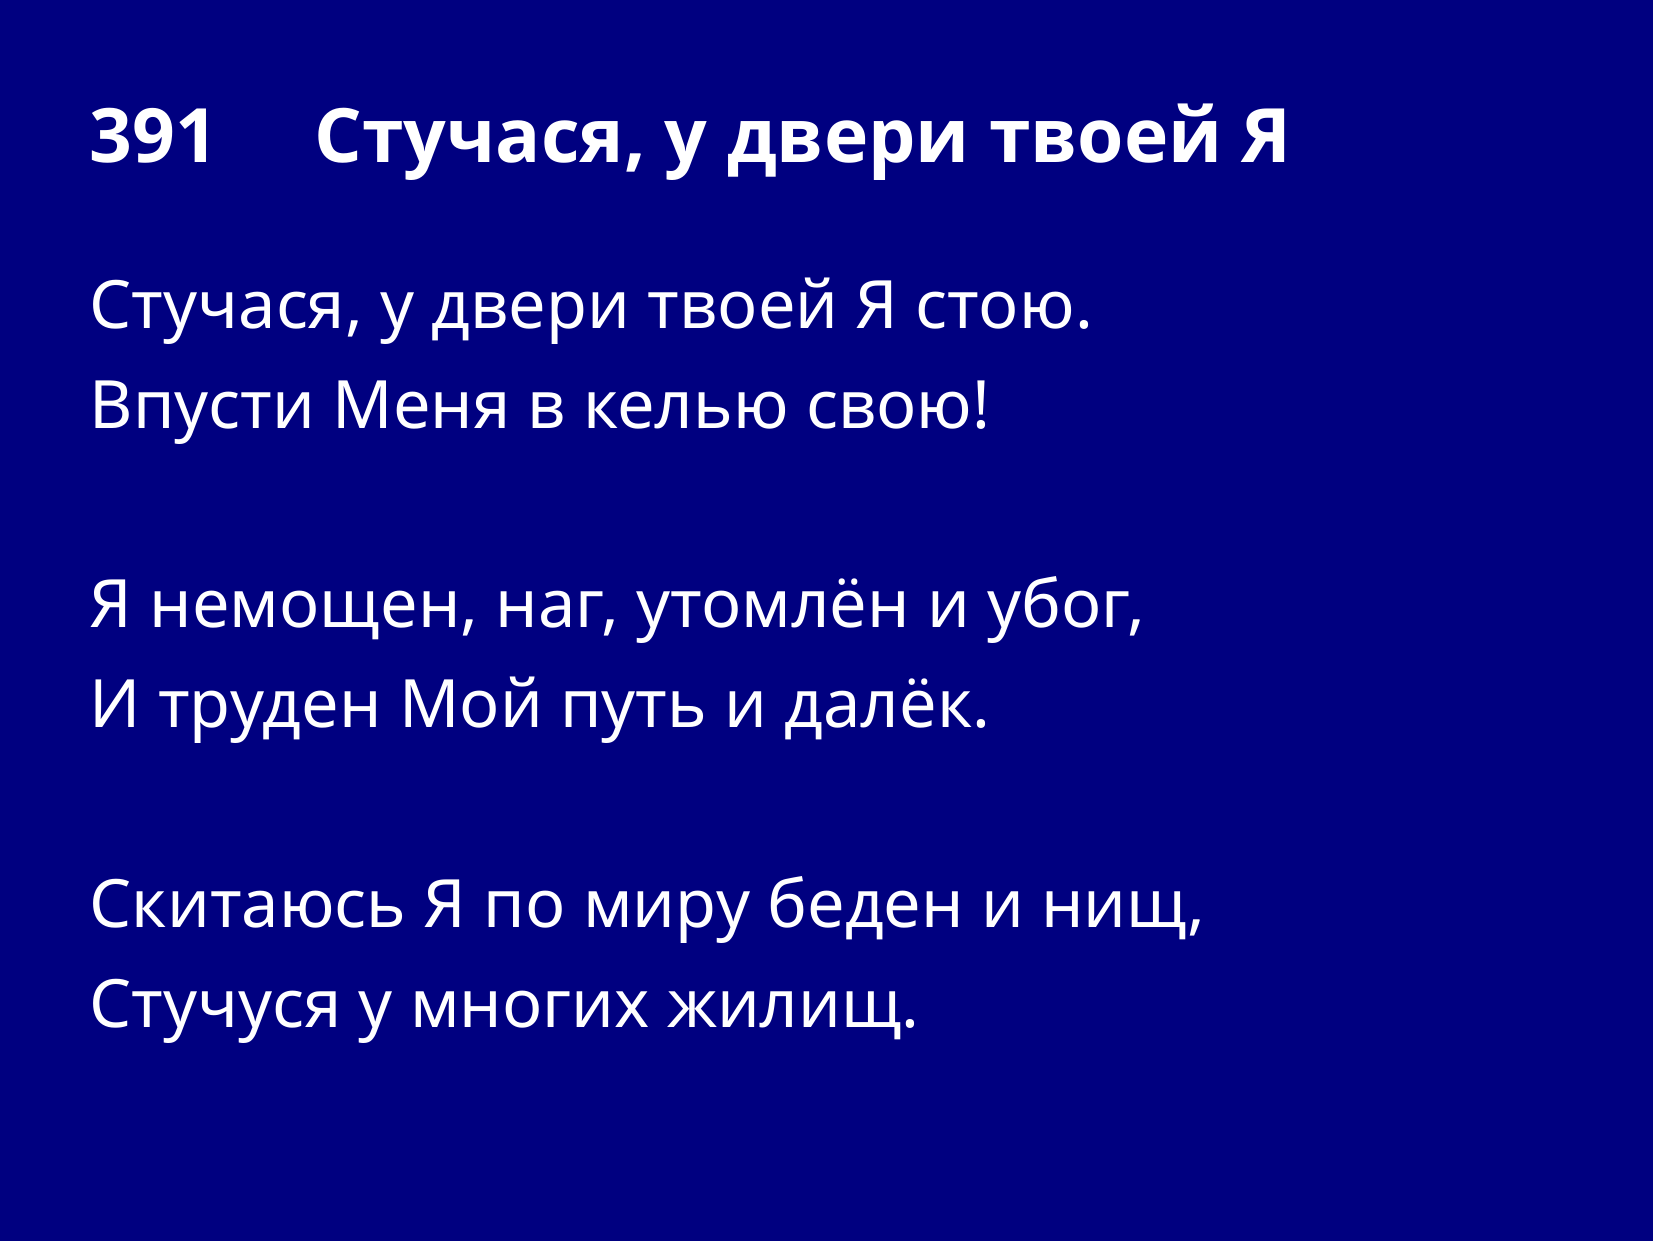

391	Стучася, у двери твоей Я
Стучася, у двери твоей Я стою.
Впусти Меня в келью свою!
Я немощен, наг, утомлён и убог,
И труден Мой путь и далёк.
Скитаюсь Я по миру беден и нищ,
Стучуся у многих жилищ.